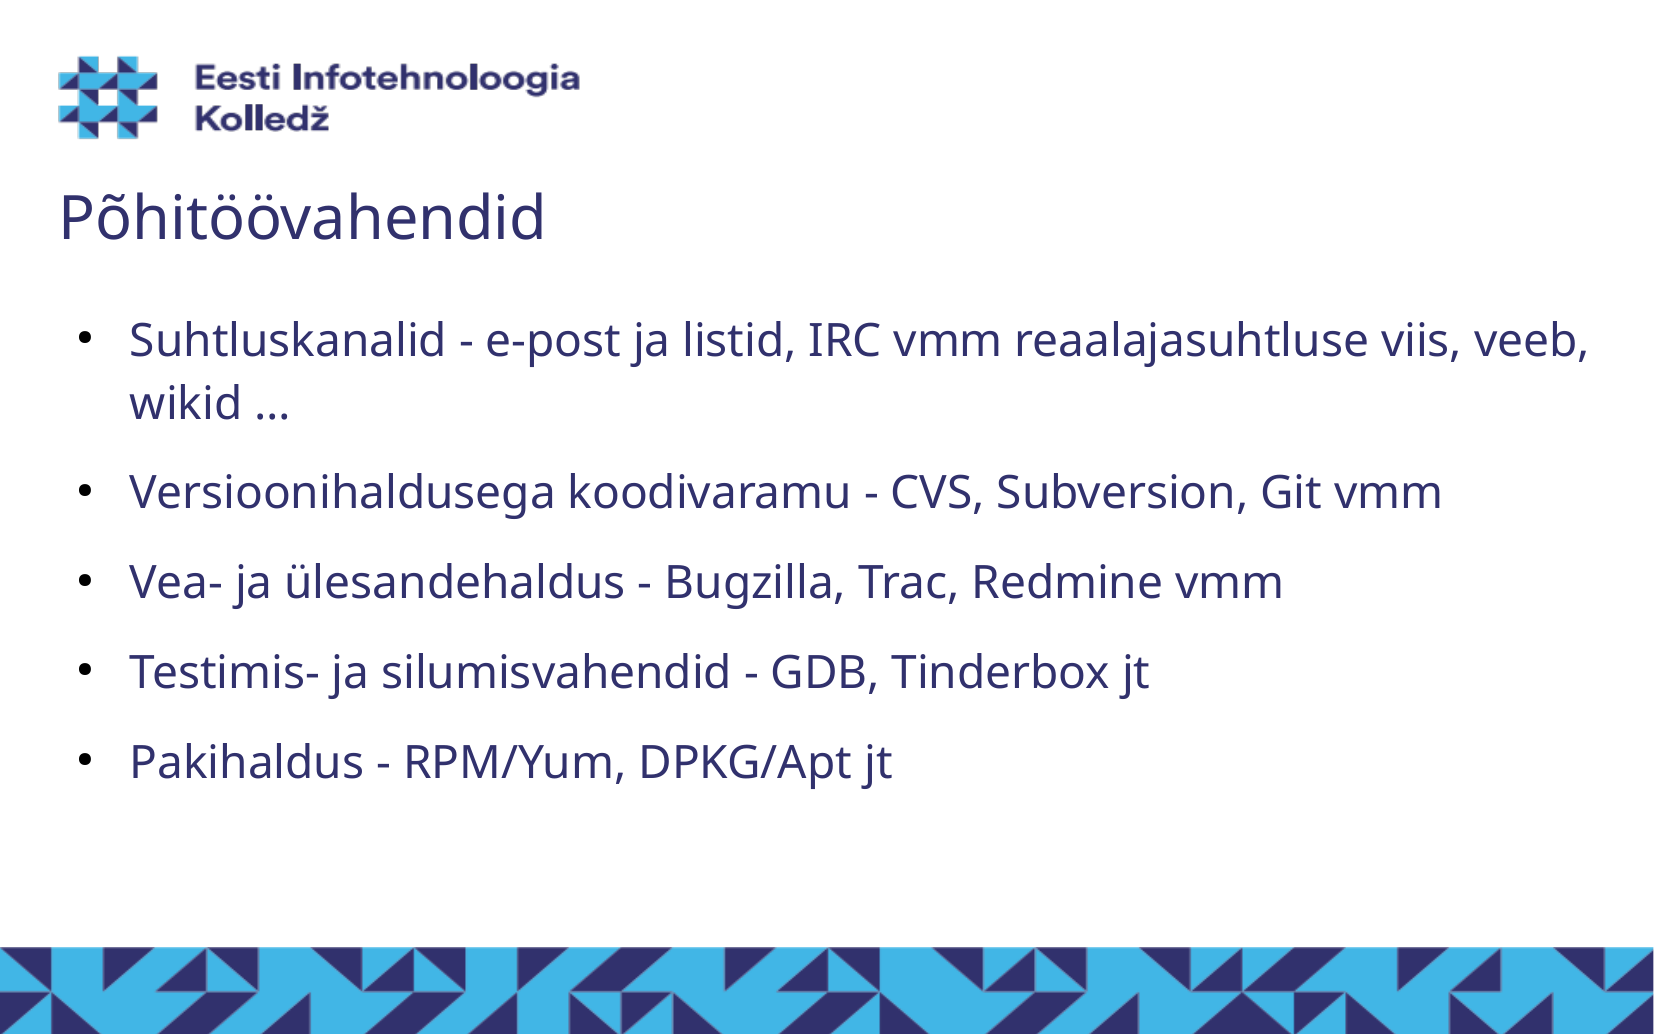

# Põhitöövahendid
Suhtluskanalid - e-post ja listid, IRC vmm reaalajasuhtluse viis, veeb, wikid …
Versioonihaldusega koodivaramu - CVS, Subversion, Git vmm
Vea- ja ülesandehaldus - Bugzilla, Trac, Redmine vmm
Testimis- ja silumisvahendid - GDB, Tinderbox jt
Pakihaldus - RPM/Yum, DPKG/Apt jt